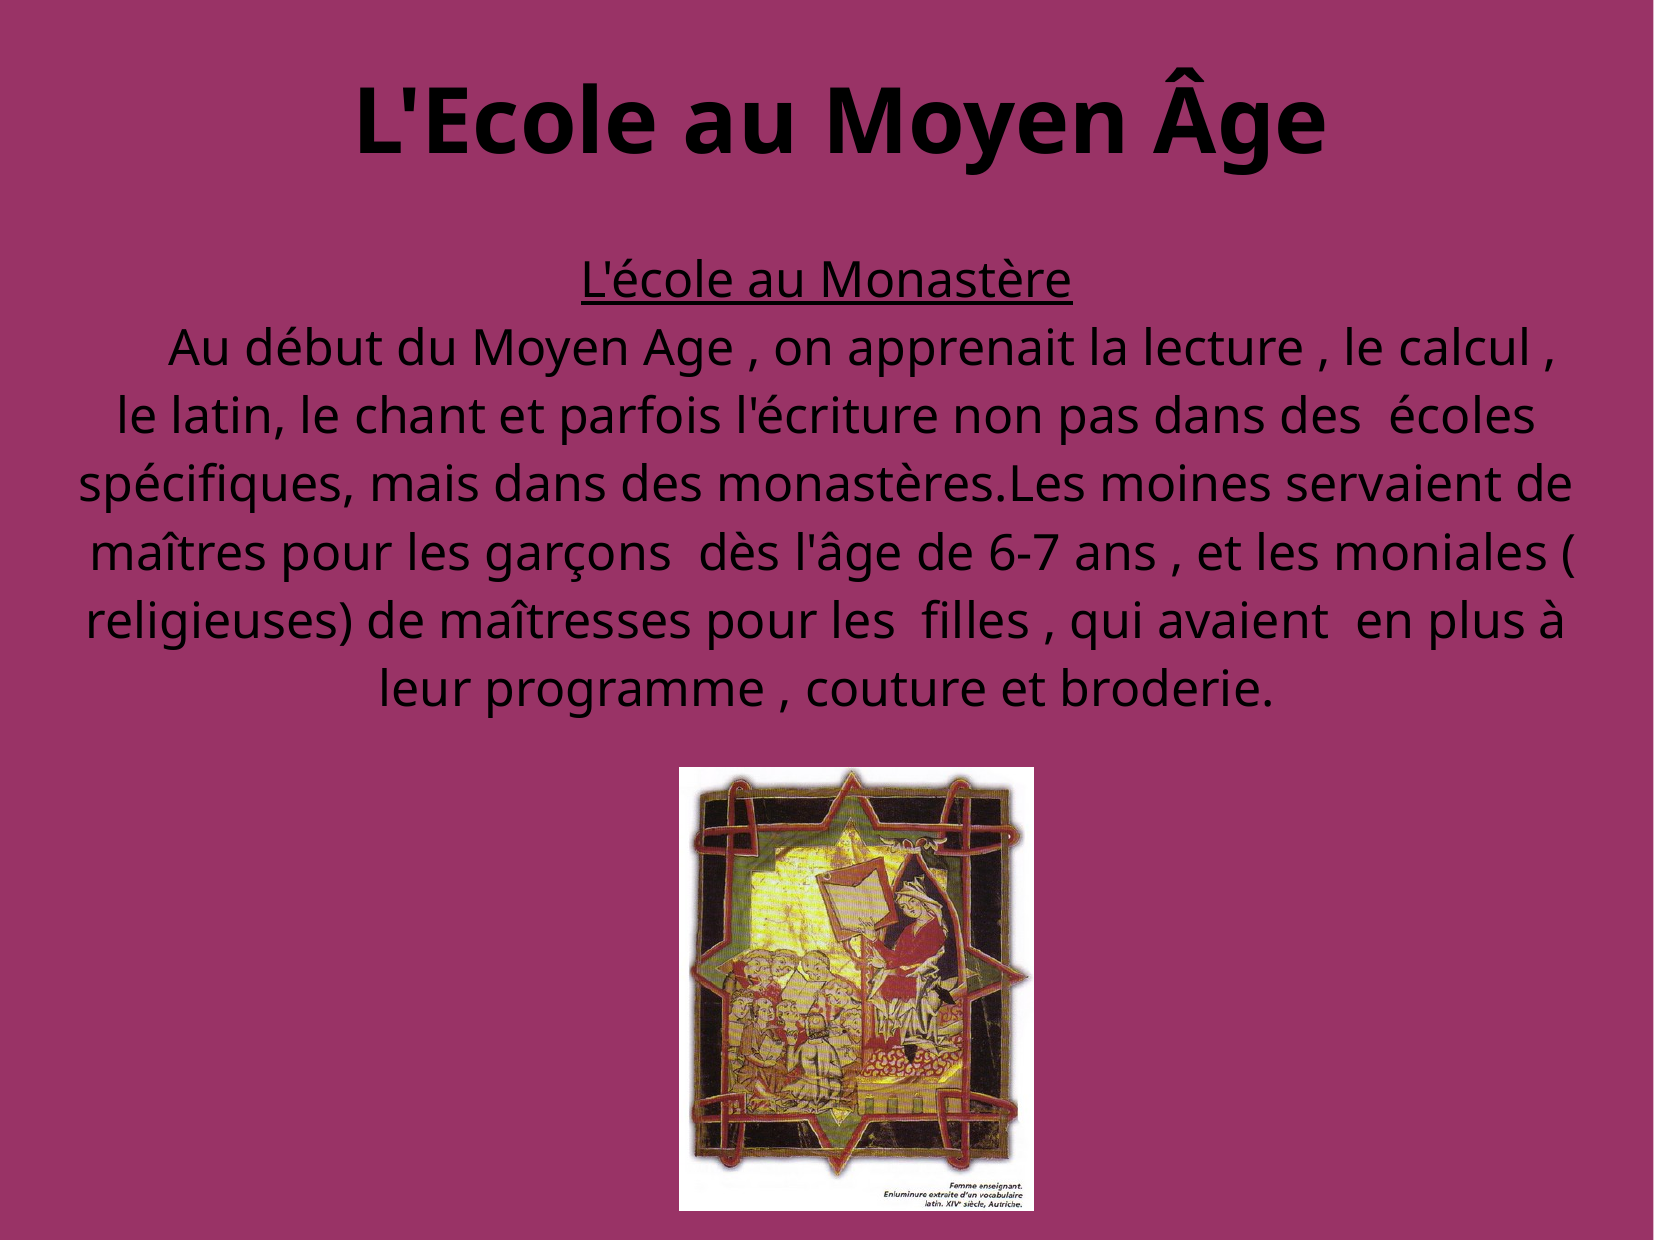

# L'Ecole au Moyen Âge
L'école au Monastère
	Au début du Moyen Age , on apprenait la lecture , le calcul , le latin, le chant et parfois l'écriture non pas dans des écoles spécifiques, mais dans des monastères.Les moines servaient de maîtres pour les garçons dès l'âge de 6-7 ans , et les moniales ( religieuses) de maîtresses pour les filles , qui avaient en plus à leur programme , couture et broderie.